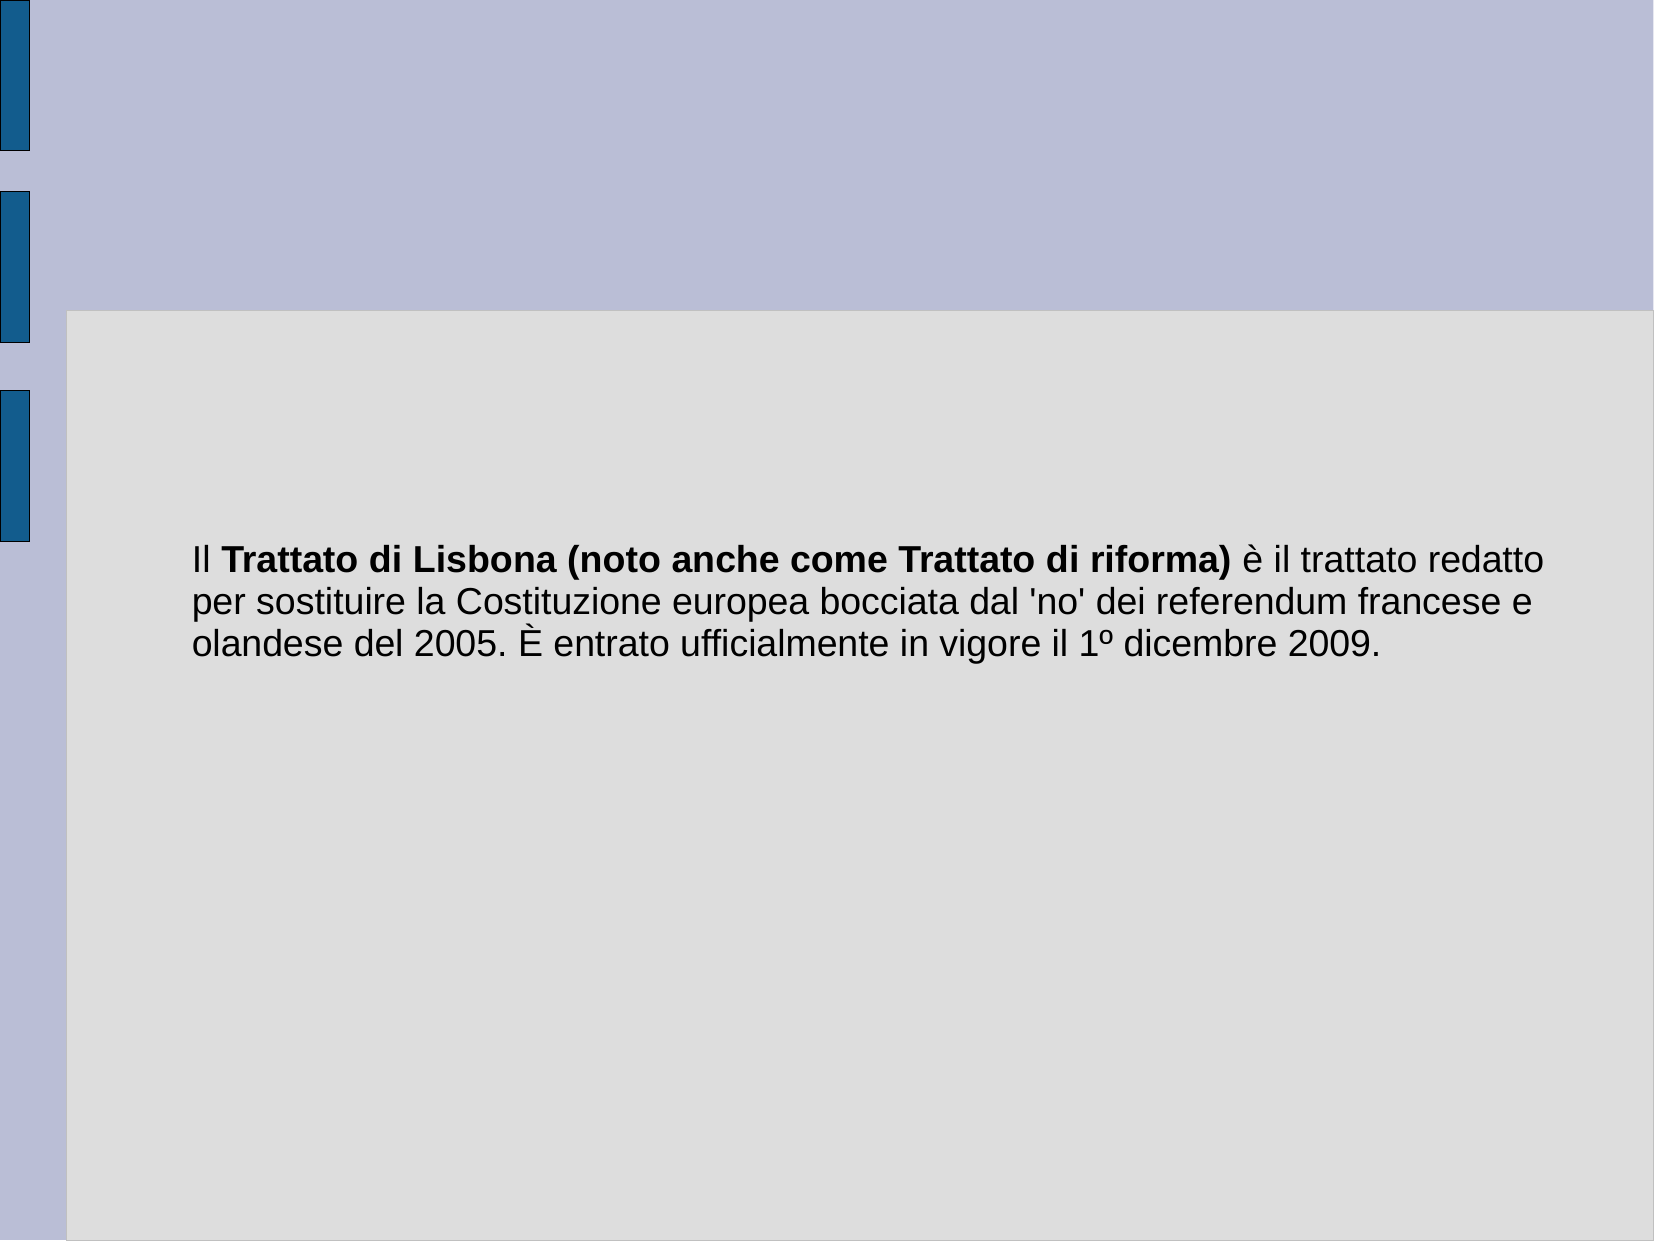

Il Trattato di Lisbona (noto anche come Trattato di riforma) è il trattato redatto per sostituire la Costituzione europea bocciata dal 'no' dei referendum francese e olandese del 2005. È entrato ufficialmente in vigore il 1º dicembre 2009.